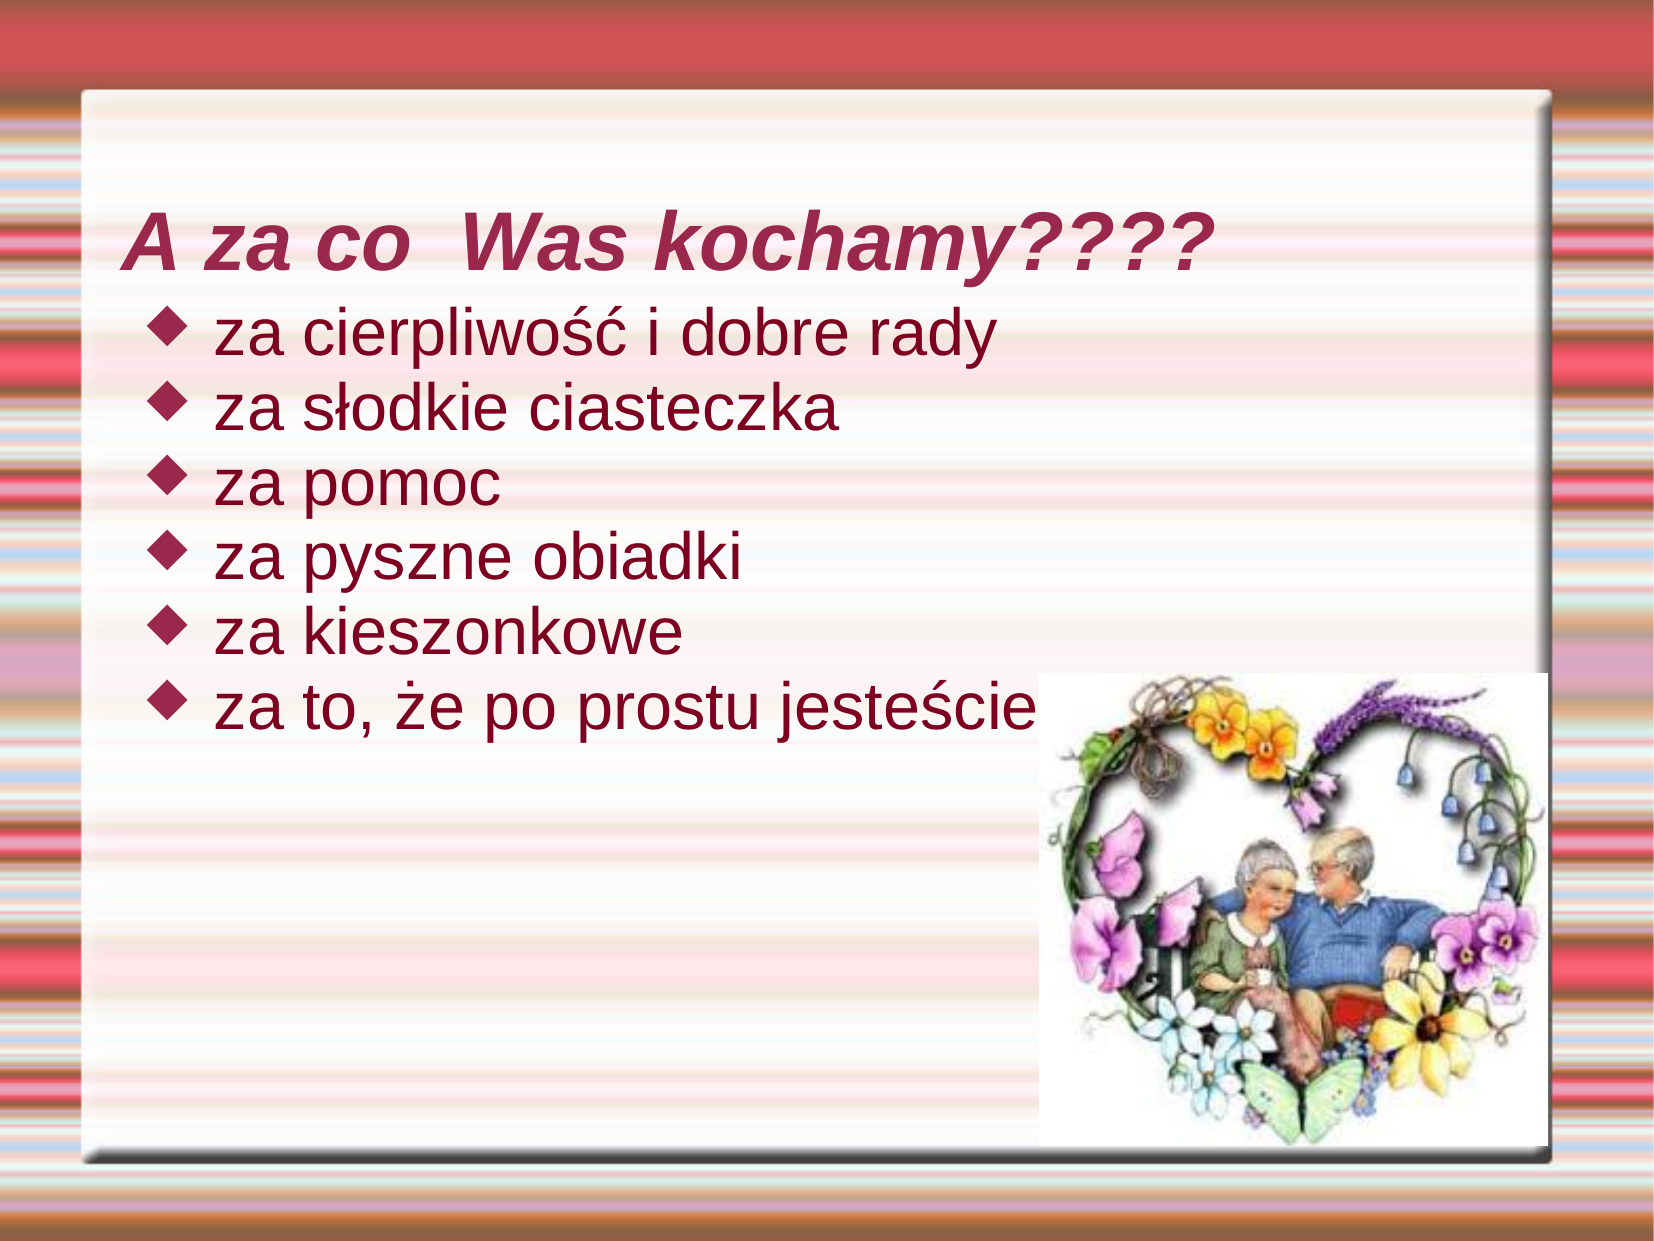

# A za co Was kochamy????
za cierpliwość i dobre rady
za słodkie ciasteczka
za pomoc
za pyszne obiadki
za kieszonkowe
za to, że po prostu jesteście